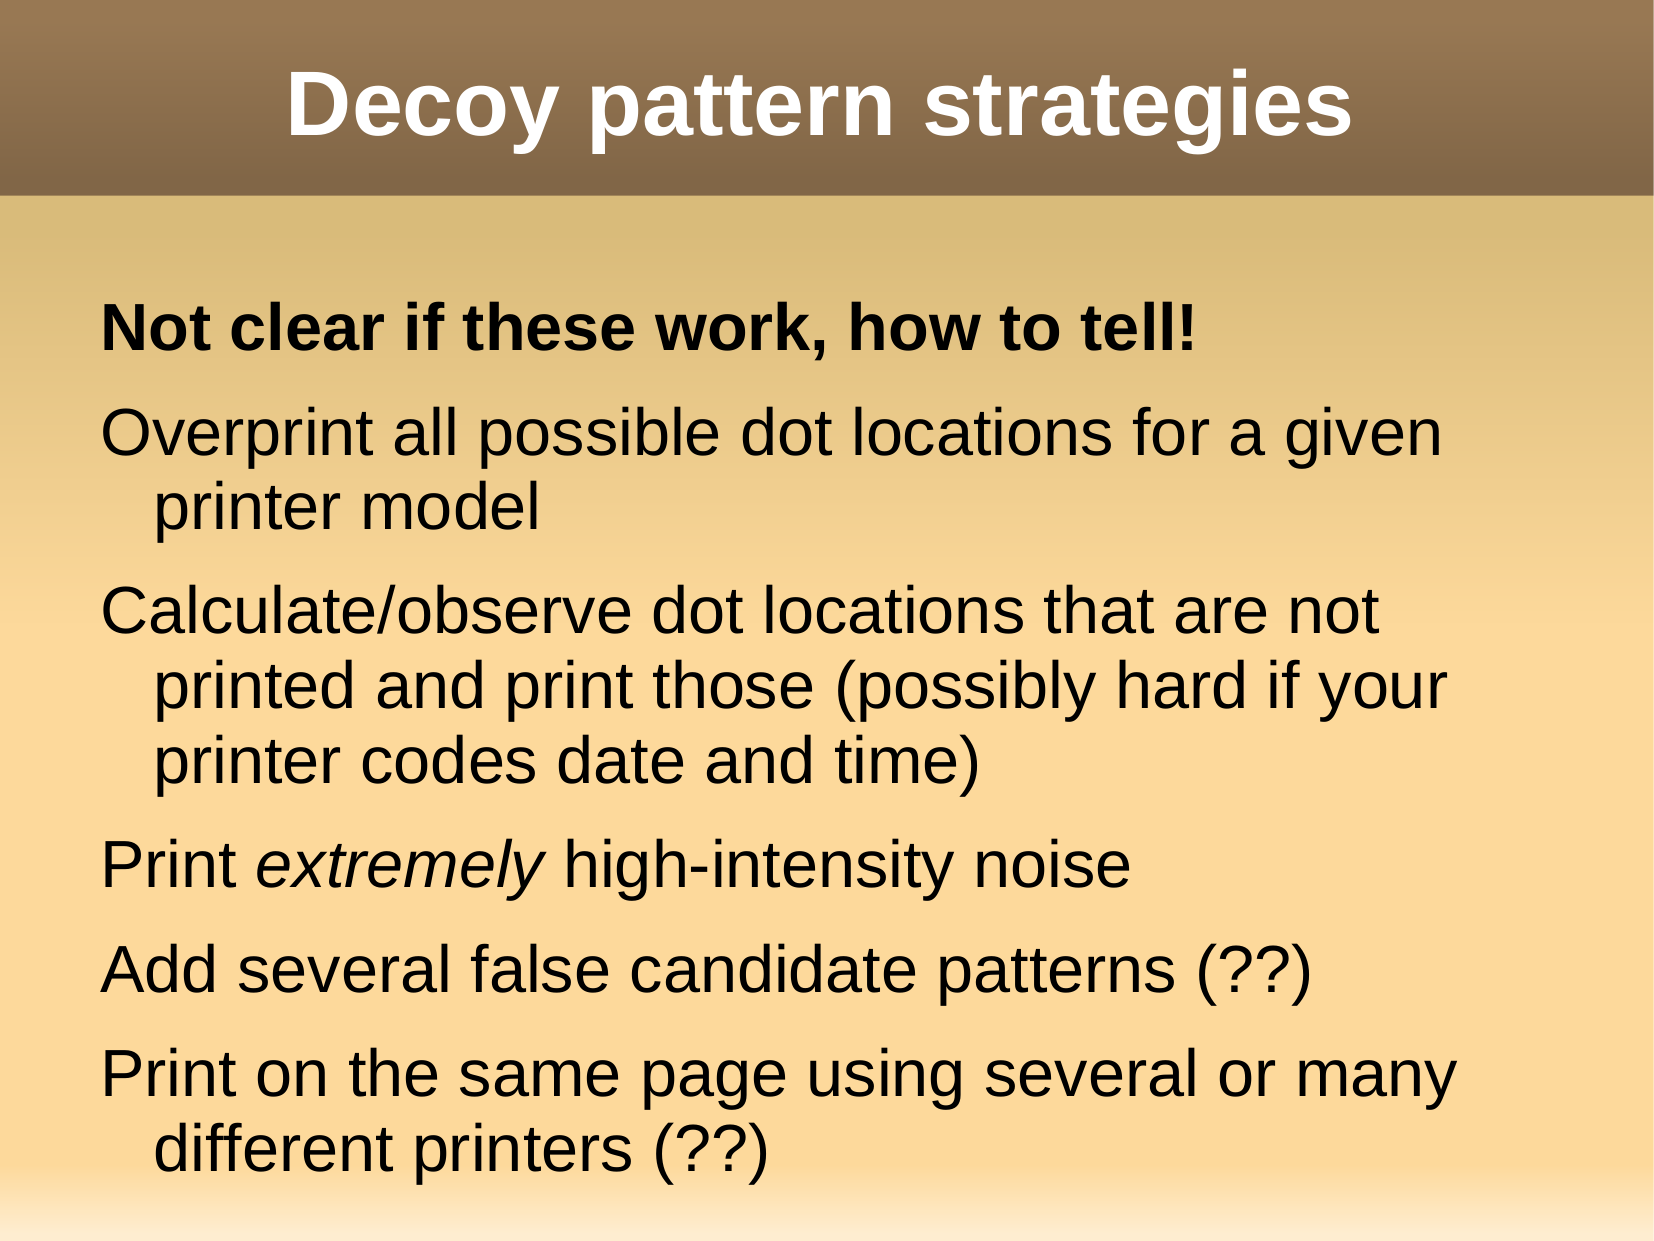

# Decoy pattern strategies
Not clear if these work, how to tell!
Overprint all possible dot locations for a given printer model
Calculate/observe dot locations that are not printed and print those (possibly hard if your printer codes date and time)
Print extremely high-intensity noise
Add several false candidate patterns (??)
Print on the same page using several or many different printers (??)